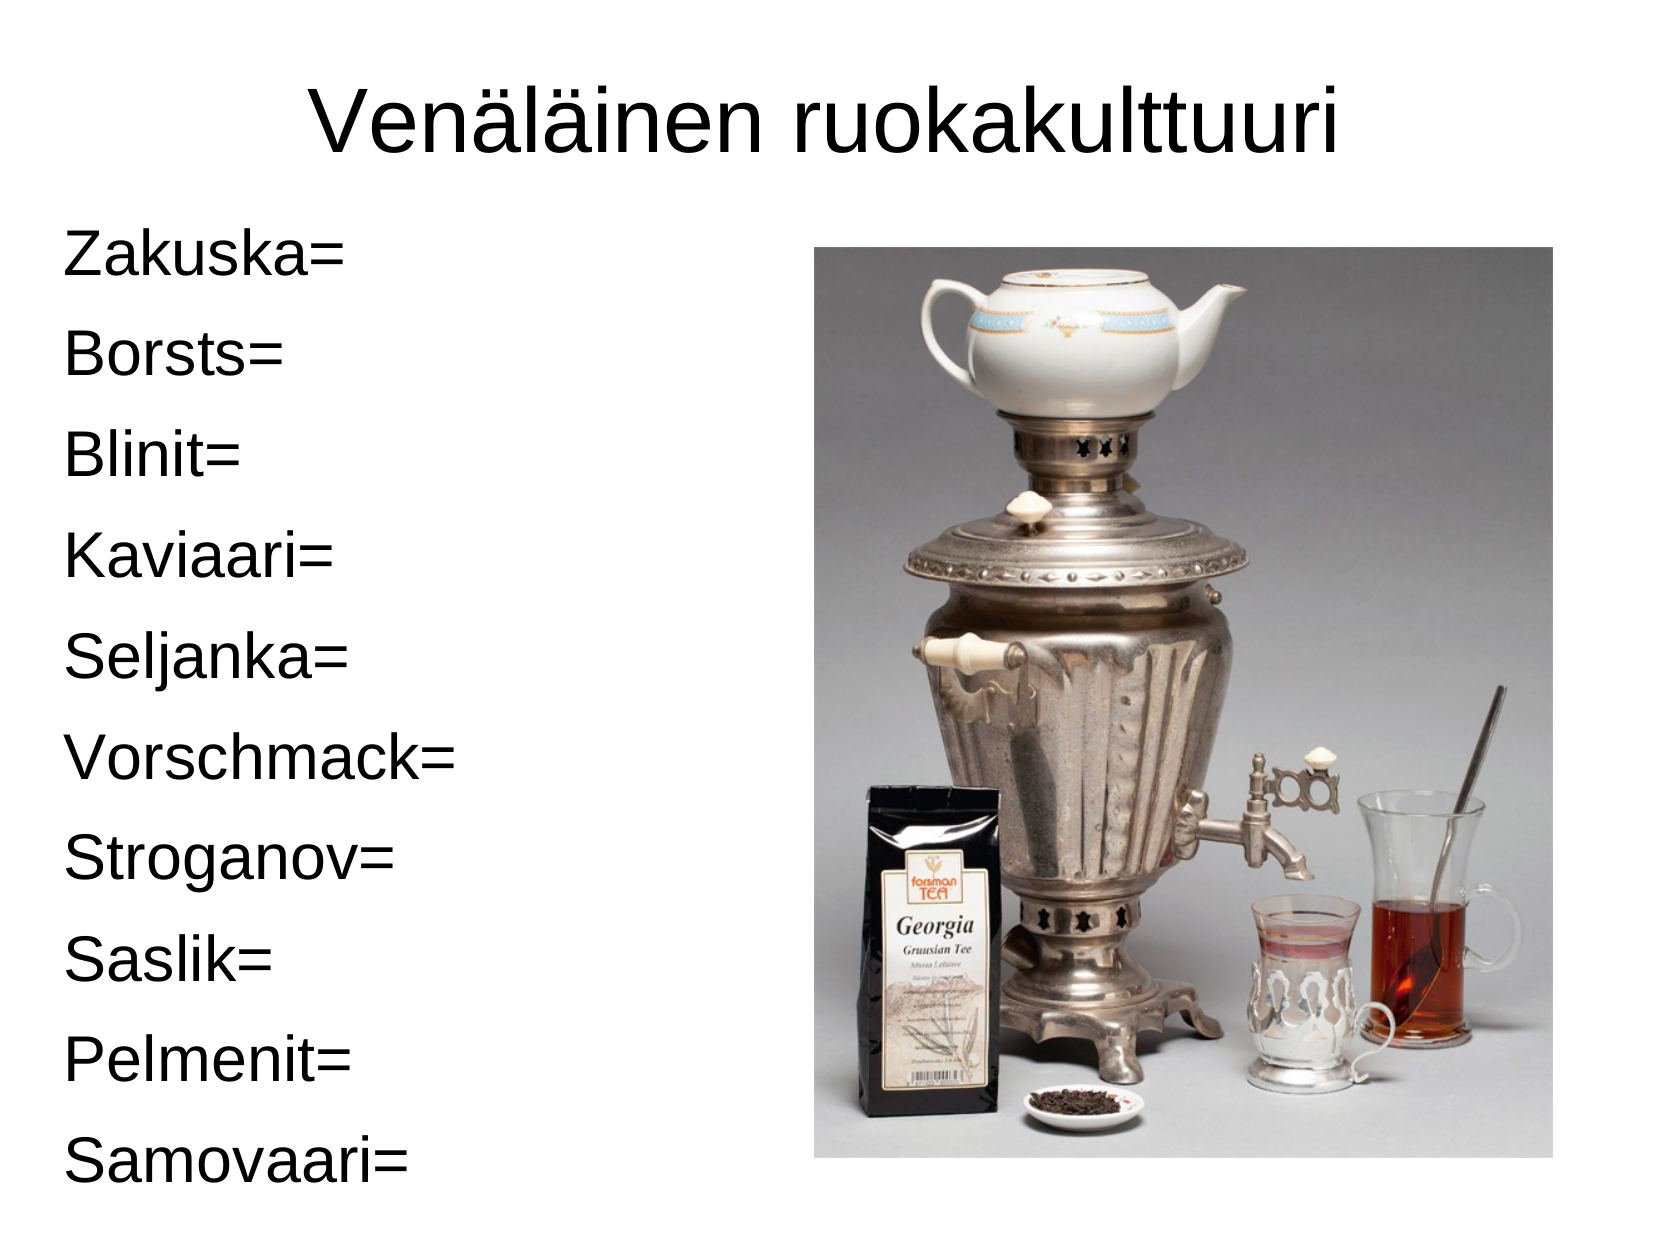

# Venäläinen ruokakulttuuri
Zakuska=
Borsts=
Blinit=
Kaviaari=
Seljanka=
Vorschmack=
Stroganov=
Saslik=
Pelmenit=
Samovaari=